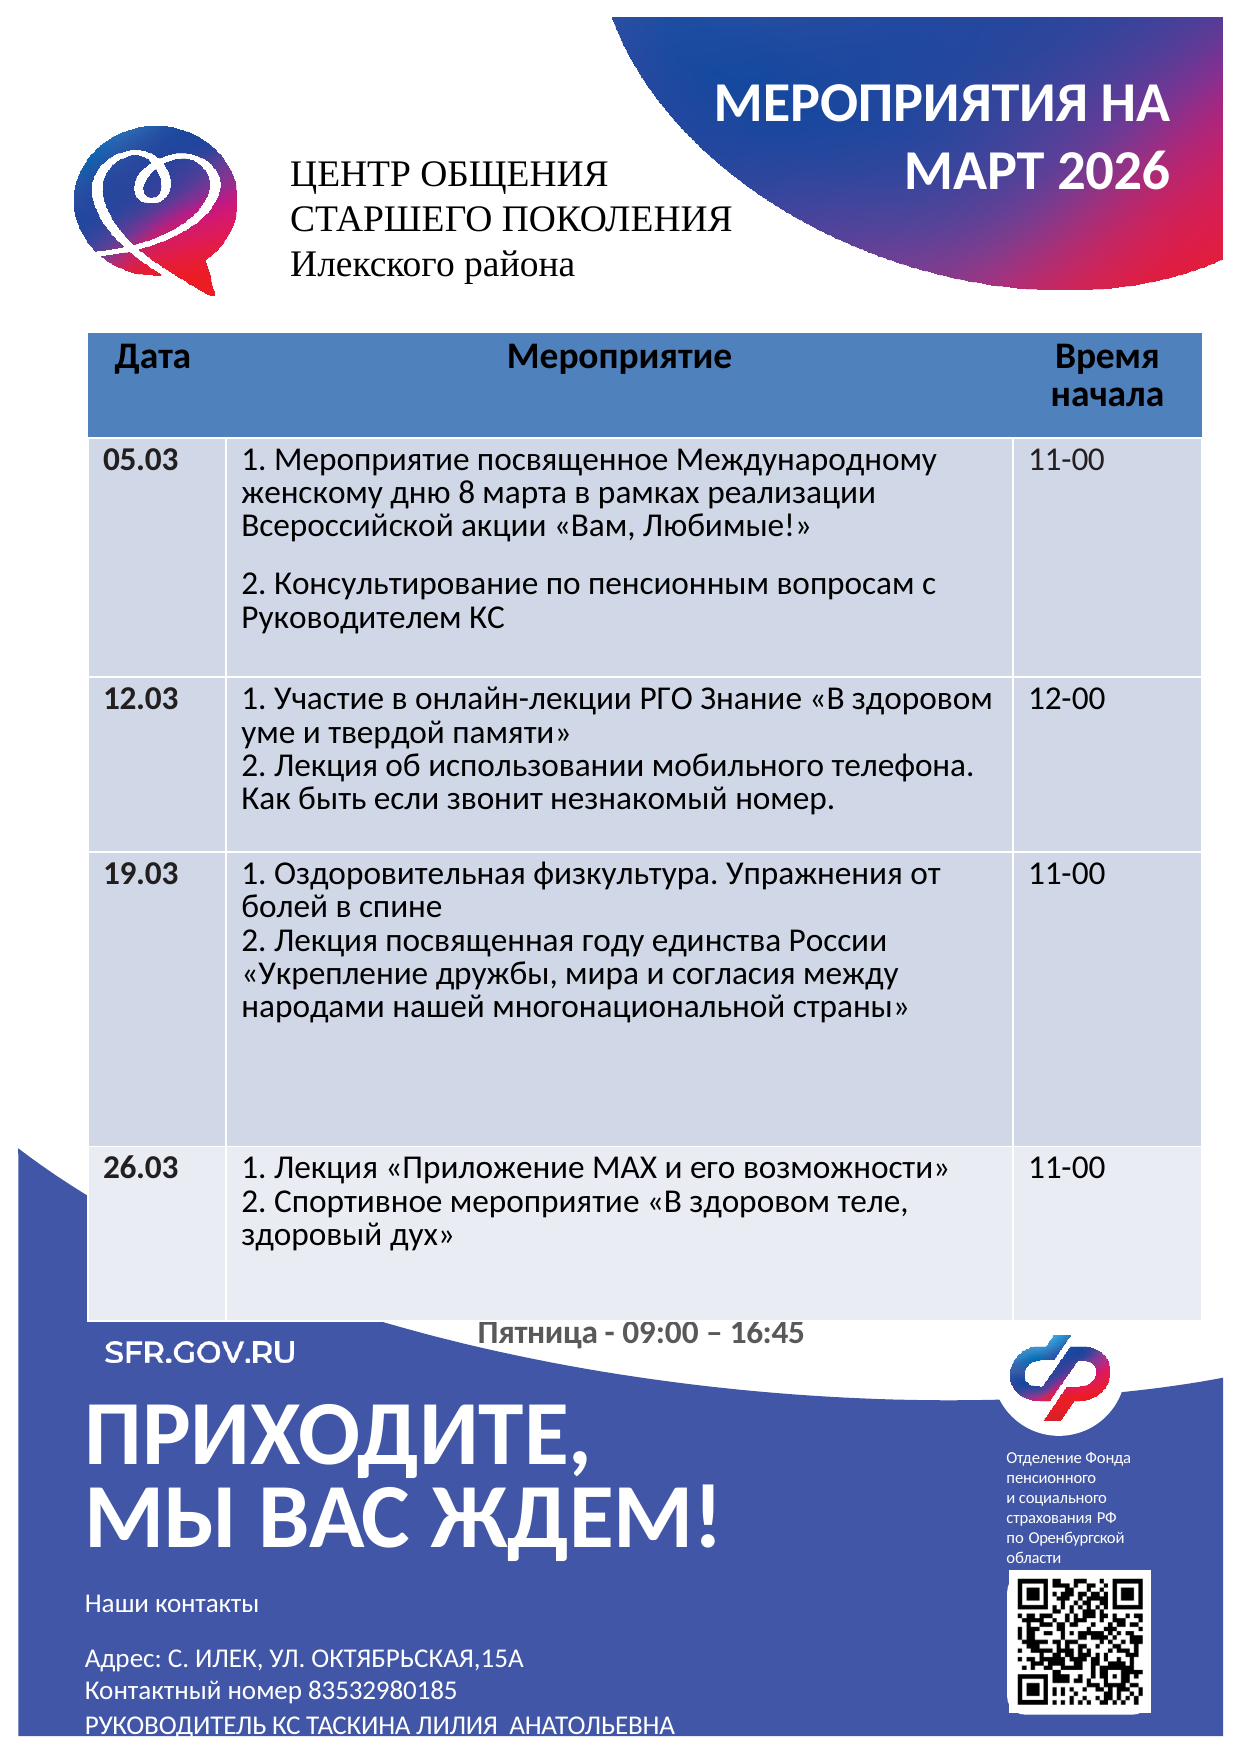

# МЕРОПРИЯТИЯ НА МАРТ 2026
ЦЕНТР ОБЩЕНИЯ СТАРШЕГО ПОКОЛЕНИЯ Илекского района
| Дата | Мероприятие | Время начала |
| --- | --- | --- |
| 05.03 | 1. Мероприятие посвященное Международному женскому дню 8 марта в рамках реализации Всероссийской акции «Вам, Любимые!» 2. Консультирование по пенсионным вопросам с Руководителем КС | 11-00 |
| 12.03 | 1. Участие в онлайн-лекции РГО Знание «В здоровом уме и твердой памяти» 2. Лекция об использовании мобильного телефона. Как быть если звонит незнакомый номер. | 12-00 |
| 19.03 | 1. Оздоровительная физкультура. Упражнения от болей в спине 2. Лекция посвященная году единства России «Укрепление дружбы, мира и согласия между народами нашей многонациональной страны» | 11-00 |
| 26.03 | 1. Лекция «Приложение МАХ и его возможности» 2. Спортивное мероприятие «В здоровом теле, здоровый дух» | 11-00 |
Время работы: Понедельник – четверг 09:00 – 18:00 Пятница - 09:00 – 16:45
ПРИХОДИТЕ, МЫ ВАС ЖДЕМ!
Наши контакты
Адрес: С. ИЛЕК, УЛ. ОКТЯБРЬСКАЯ,15А
Контактный номер 83532980185
РУКОВОДИТЕЛЬ КС ТАСКИНА ЛИЛИЯ АНАТОЛЬЕВНА
Отделение Фонда пенсионного
и социального страхования РФ
по Оренбургской области